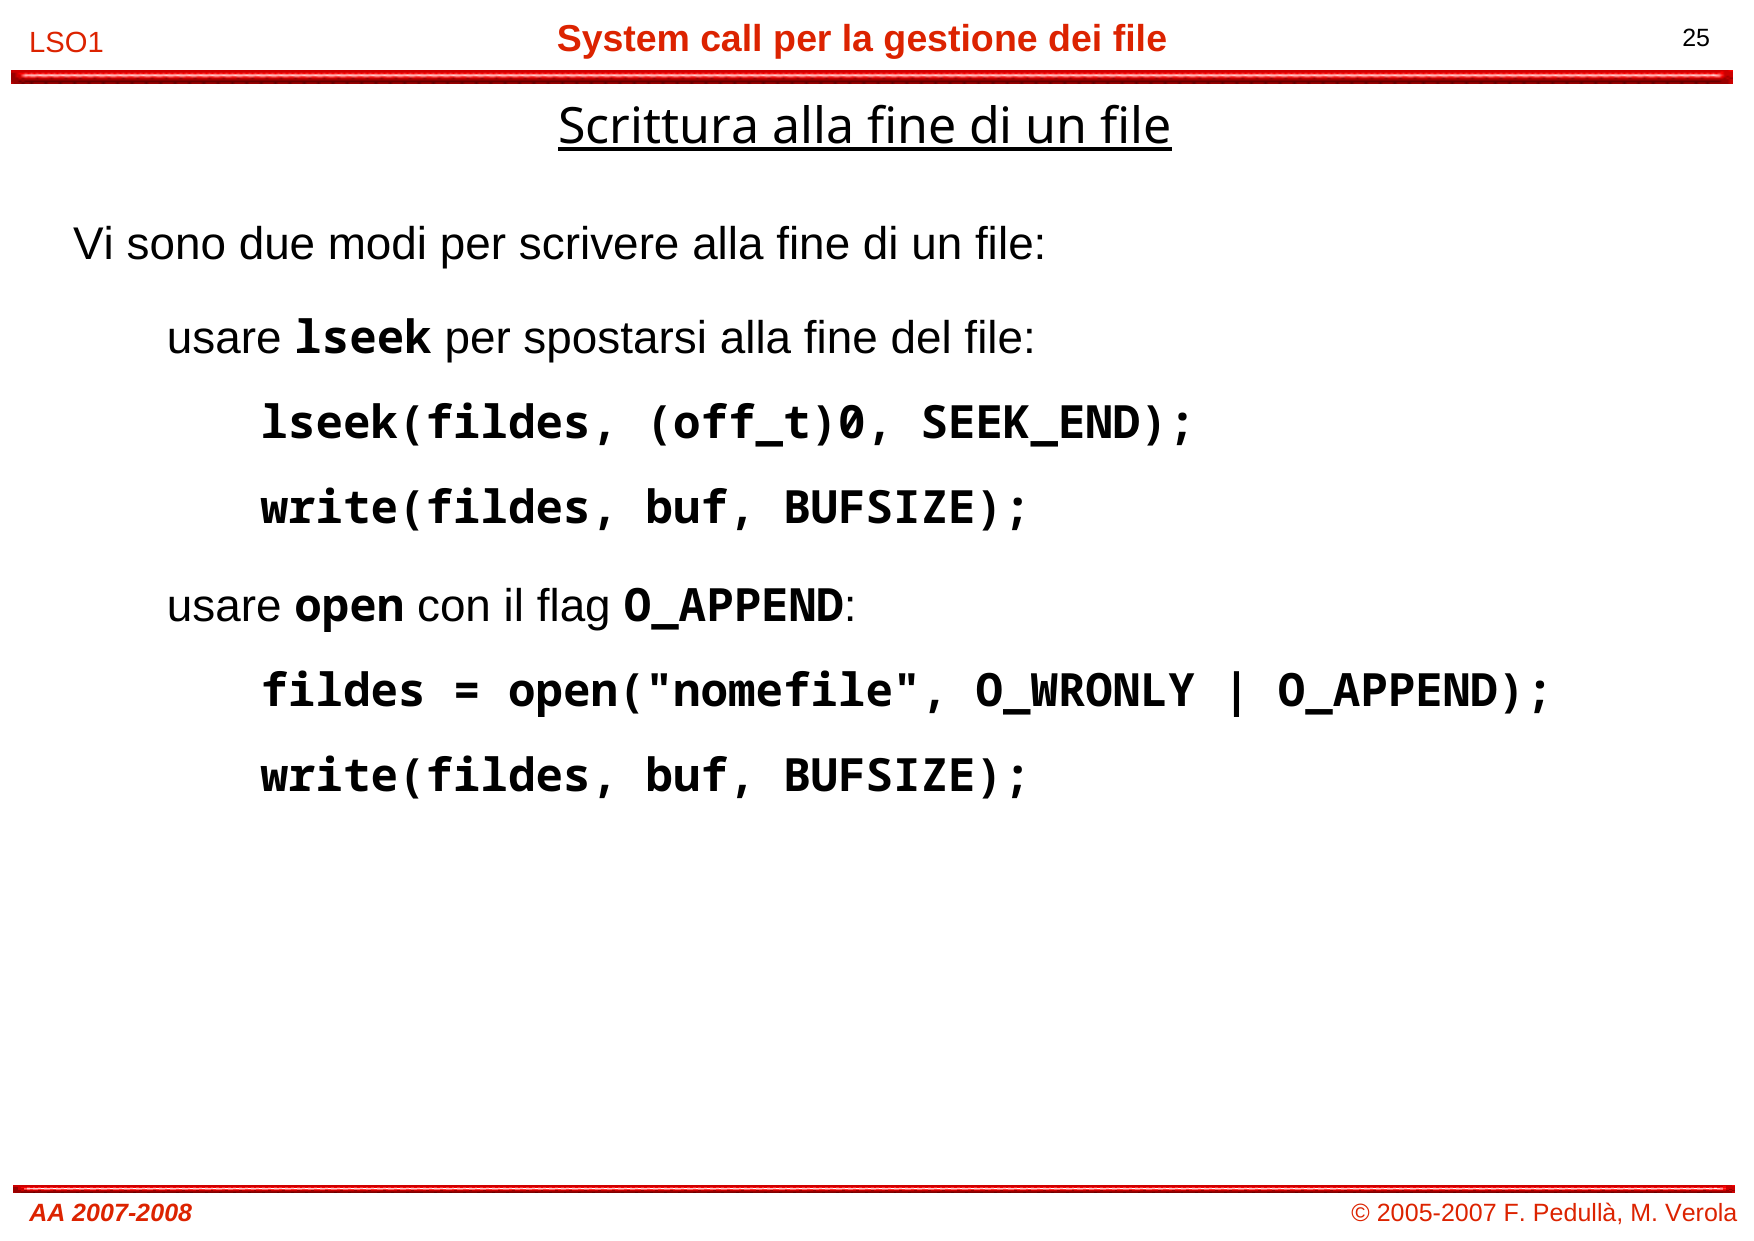

Scrittura alla fine di un file
# Vi sono due modi per scrivere alla fine di un file:
usare lseek per spostarsi alla fine del file:
lseek(fildes, (off_t)0, SEEK_END);
write(fildes, buf, BUFSIZE);
usare open con il flag O_APPEND:
fildes = open("nomefile", O_WRONLY | O_APPEND);
write(fildes, buf, BUFSIZE);